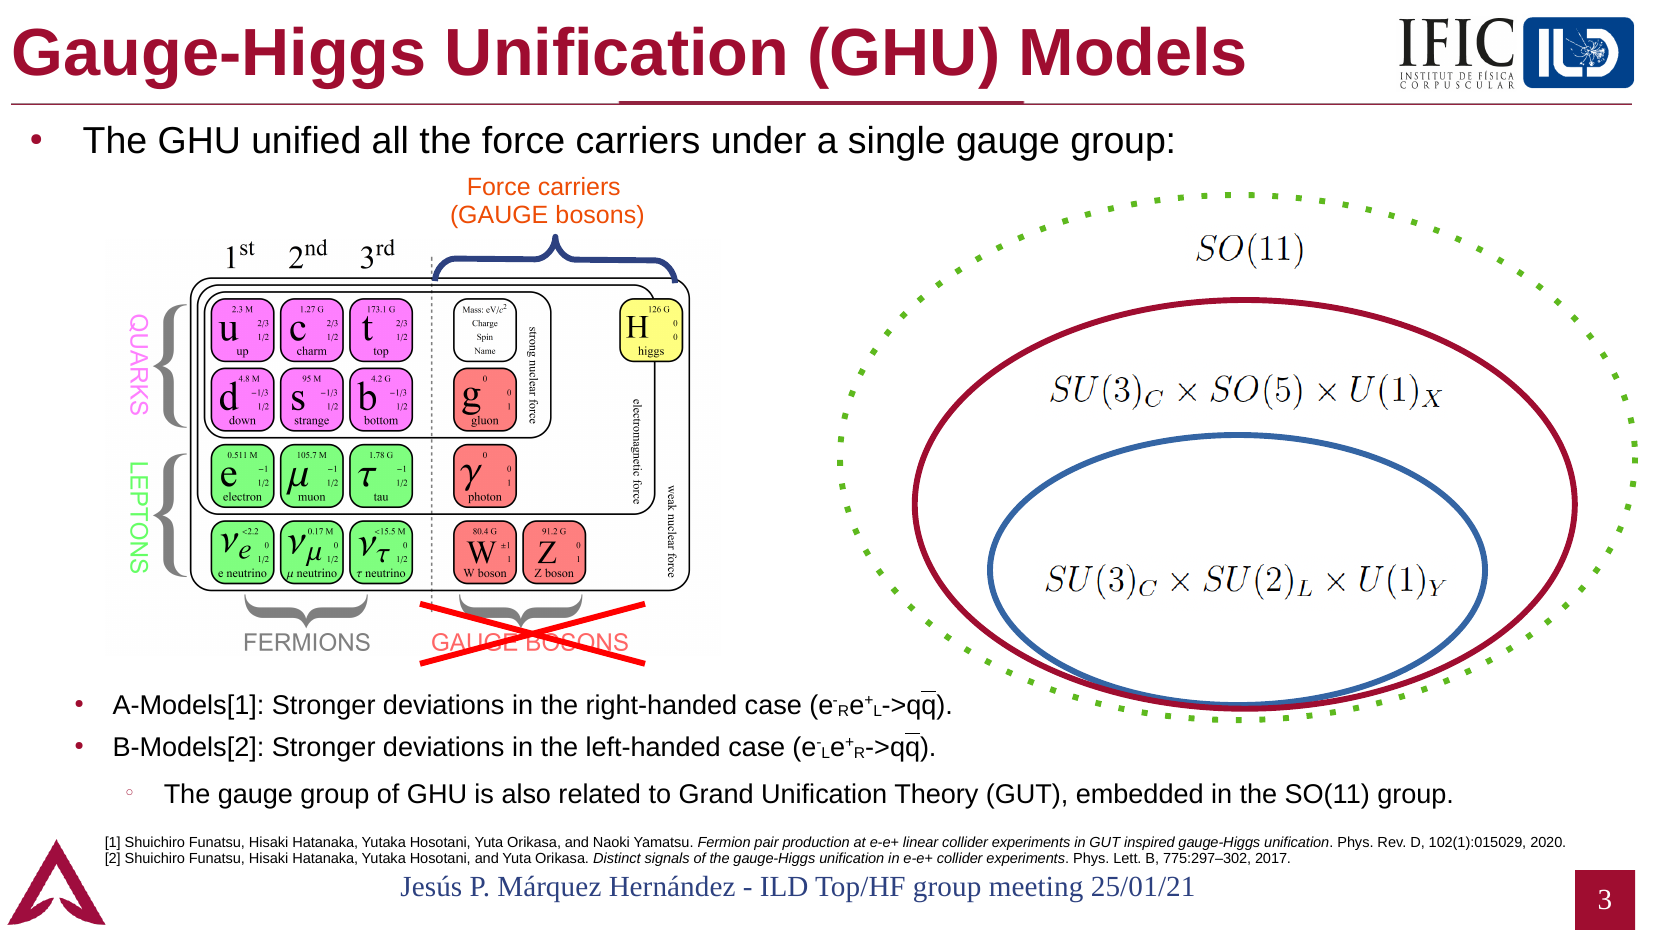

# Gauge-Higgs Unification (GHU) Models
The GHU unified all the force carriers under a single gauge group:
Force carriers
(GAUGE bosons)
A-Models[1]: Stronger deviations in the right-handed case (e-Re+L->qq).
B-Models[2]: Stronger deviations in the left-handed case (e-Le+R->qq).
The gauge group of GHU is also related to Grand Unification Theory (GUT), embedded in the SO(11) group.
[1] Shuichiro Funatsu, Hisaki Hatanaka, Yutaka Hosotani, Yuta Orikasa, and Naoki Yamatsu. Fermion pair production at e-e+ linear collider experiments in GUT inspired gauge-Higgs unification. Phys. Rev. D, 102(1):015029, 2020.
[2] Shuichiro Funatsu, Hisaki Hatanaka, Yutaka Hosotani, and Yuta Orikasa. Distinct signals of the gauge-Higgs unification in e-e+ collider experiments. Phys. Lett. B, 775:297–302, 2017.
3